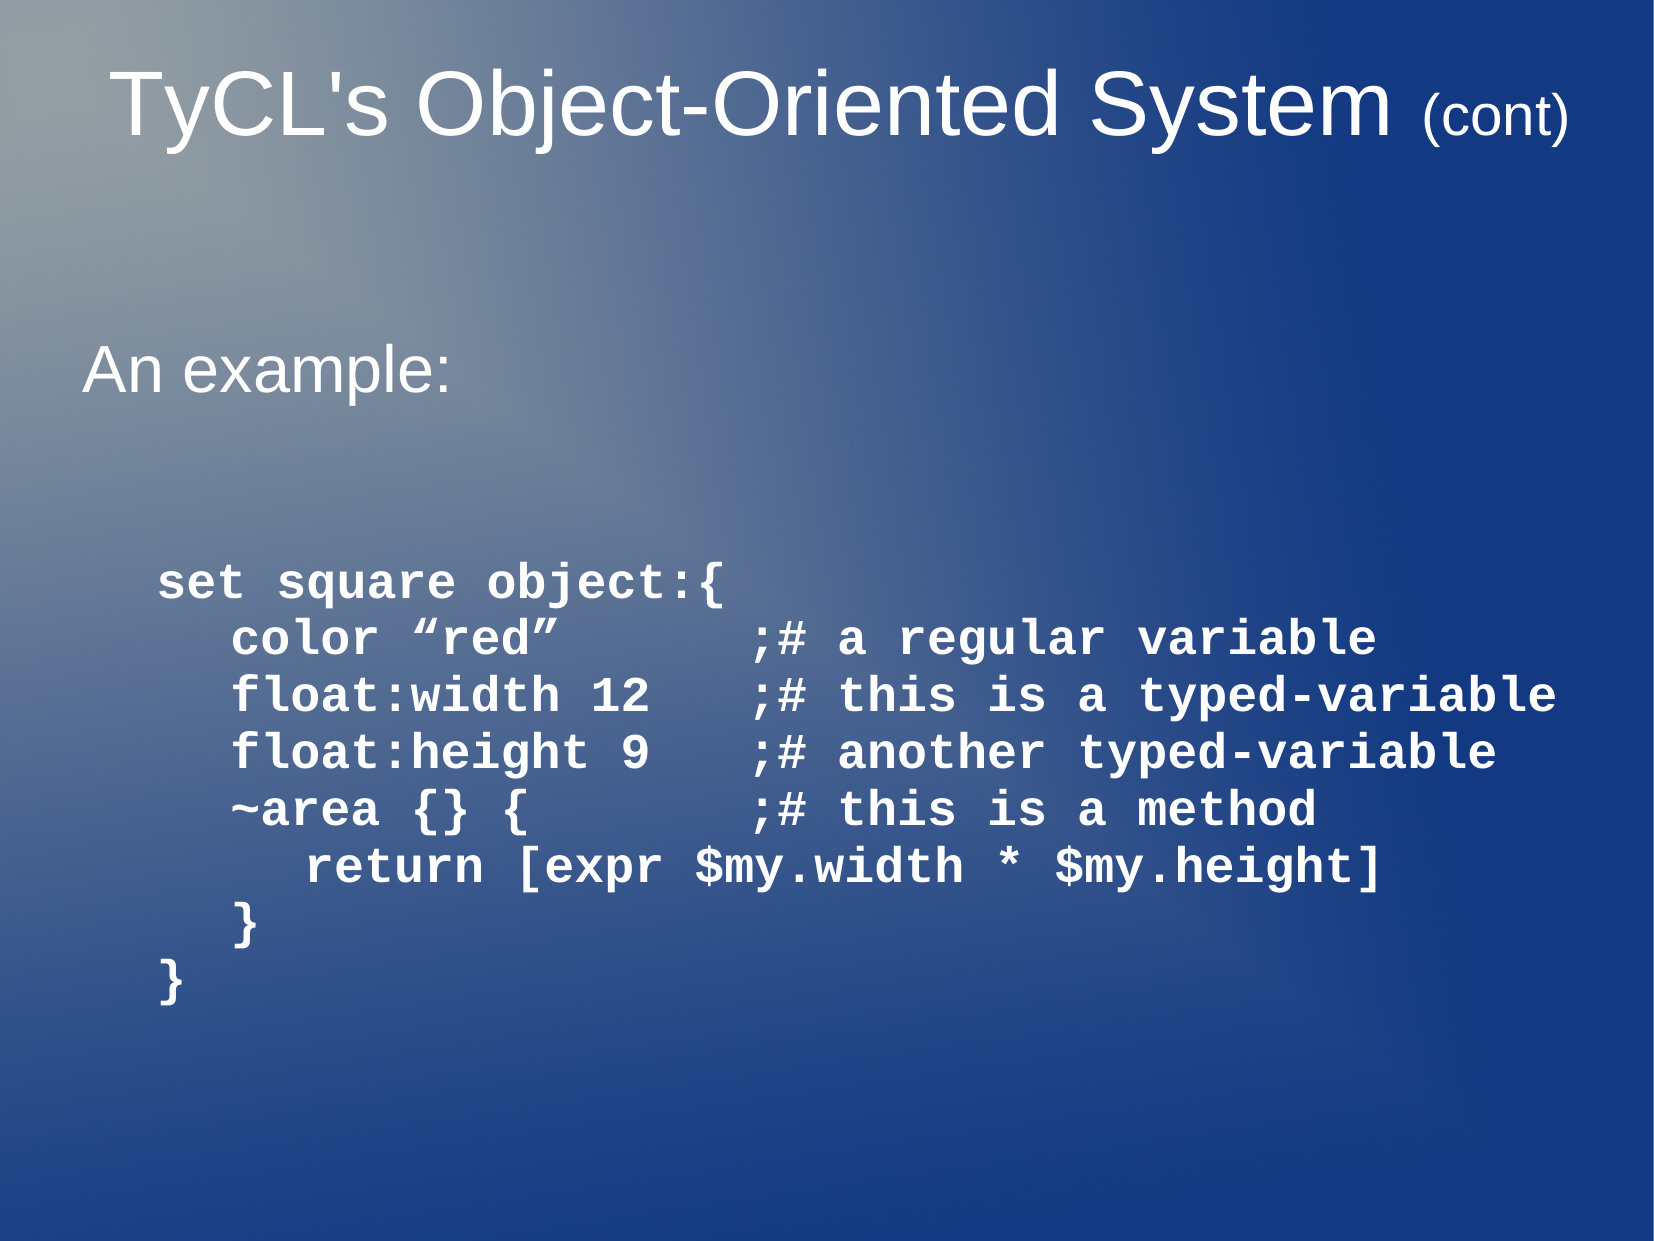

TyCL's Object-Oriented System (cont)
# An example:
	set square object:{
		color “red”			;# a regular variable
		float:width 12		;# this is a typed-variable
		float:height 9		;# another typed-variable
		~area {} {			;# this is a method
			return [expr $my.width * $my.height]
		}
	}